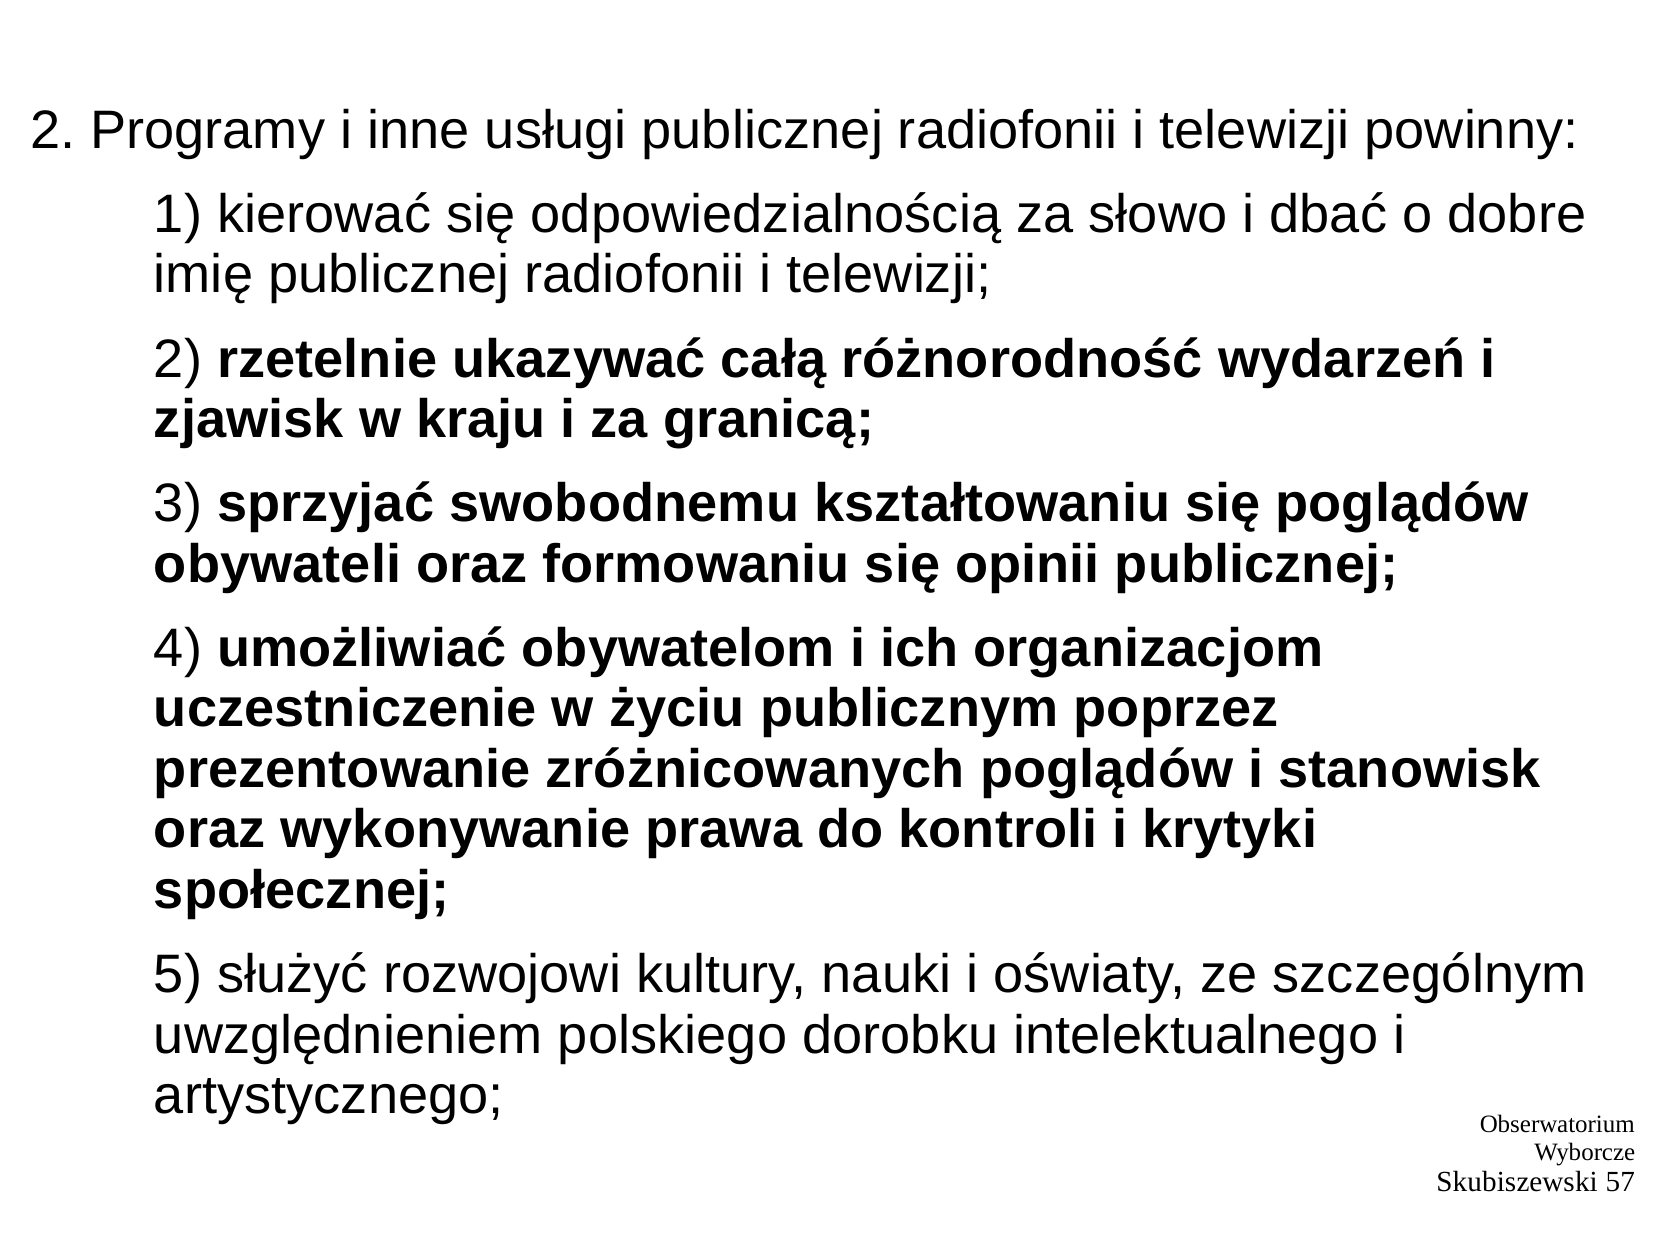

# 2. Programy i inne usługi publicznej radiofonii i telewizji powinny:
1) kierować się odpowiedzialnością za słowo i dbać o dobre imię publicznej radiofonii i telewizji;
2) rzetelnie ukazywać całą różnorodność wydarzeń i zjawisk w kraju i za granicą;
3) sprzyjać swobodnemu kształtowaniu się poglądów obywateli oraz formowaniu się opinii publicznej;
4) umożliwiać obywatelom i ich organizacjom uczestniczenie w życiu publicznym poprzez prezentowanie zróżnicowanych poglądów i stanowisk oraz wykonywanie prawa do kontroli i krytyki społecznej;
5) służyć rozwojowi kultury, nauki i oświaty, ze szczególnym uwzględnieniem polskiego dorobku intelektualnego i artystycznego;
57